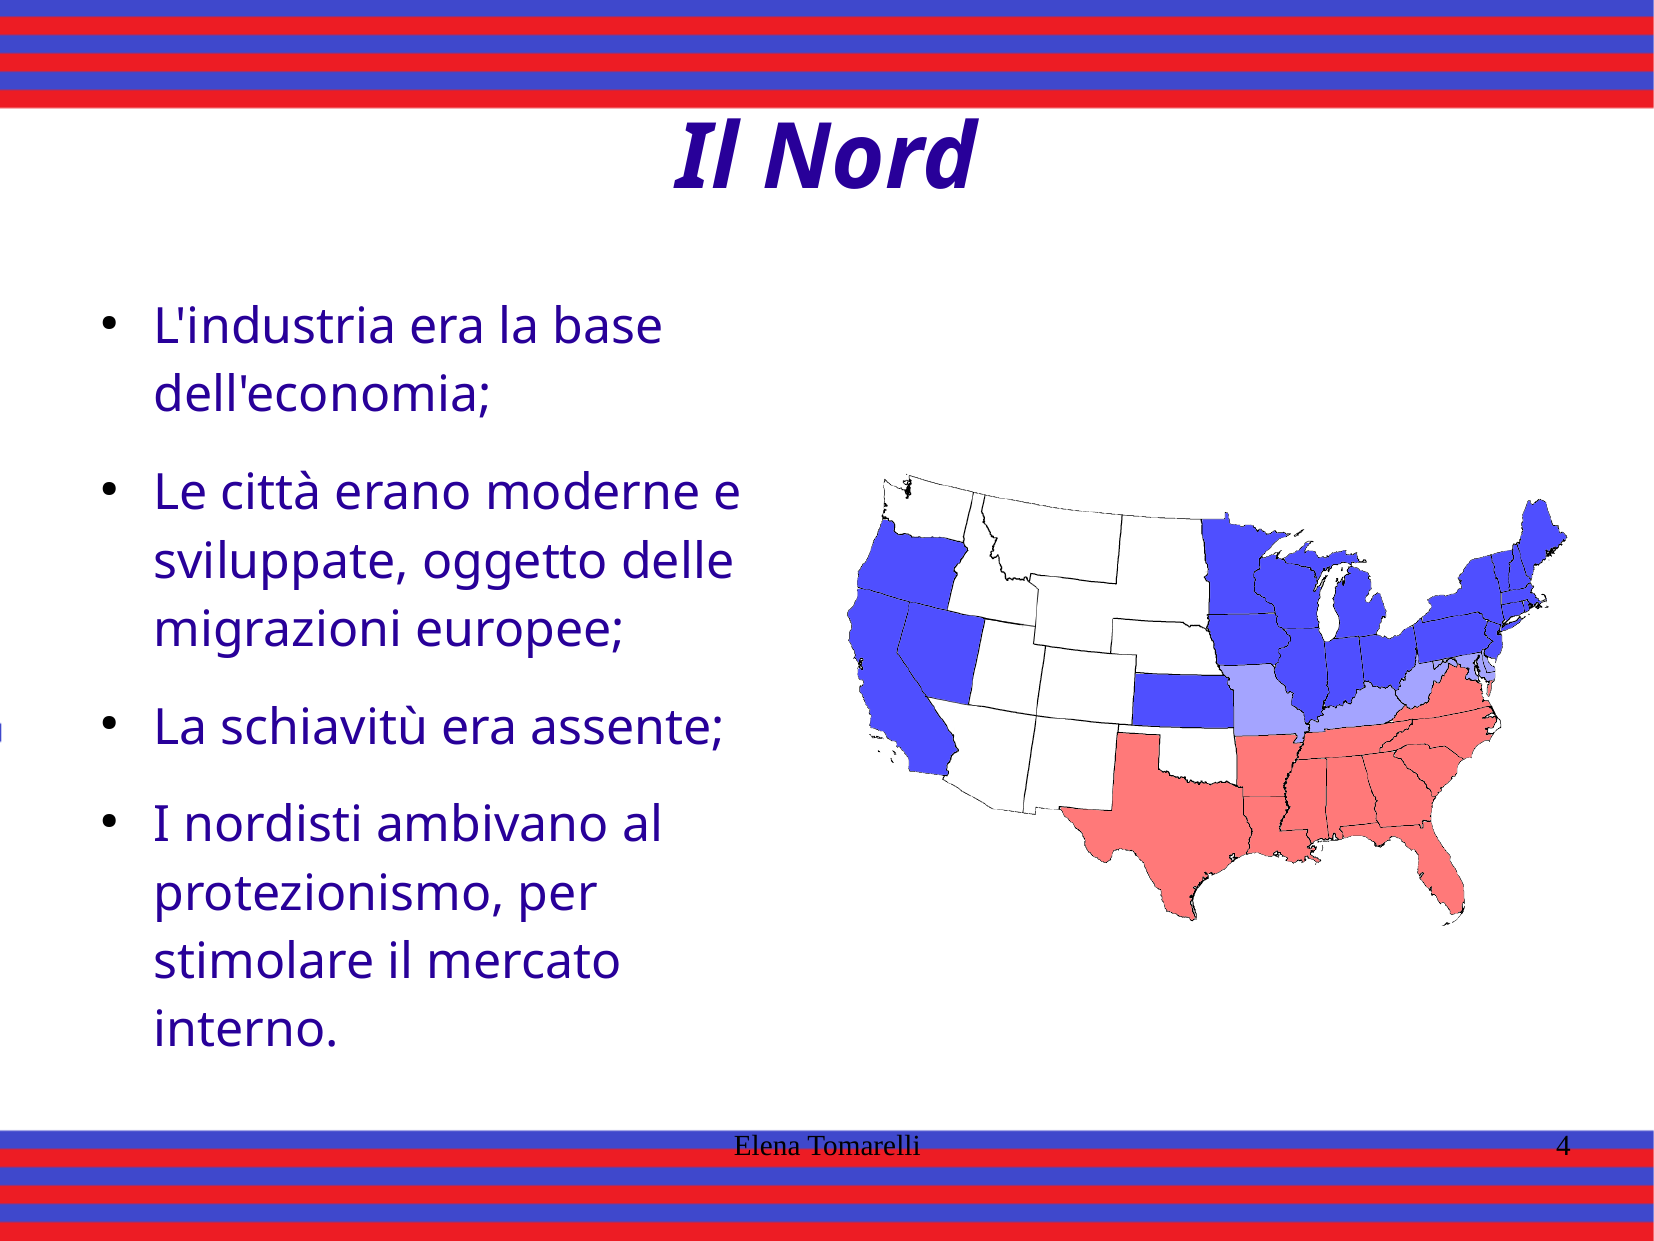

# Il Nord
L'industria era la base dell'economia;
Le città erano moderne e sviluppate, oggetto delle migrazioni europee;
La schiavitù era assente;
I nordisti ambivano al protezionismo, per stimolare il mercato interno.
Elena Tomarelli
4